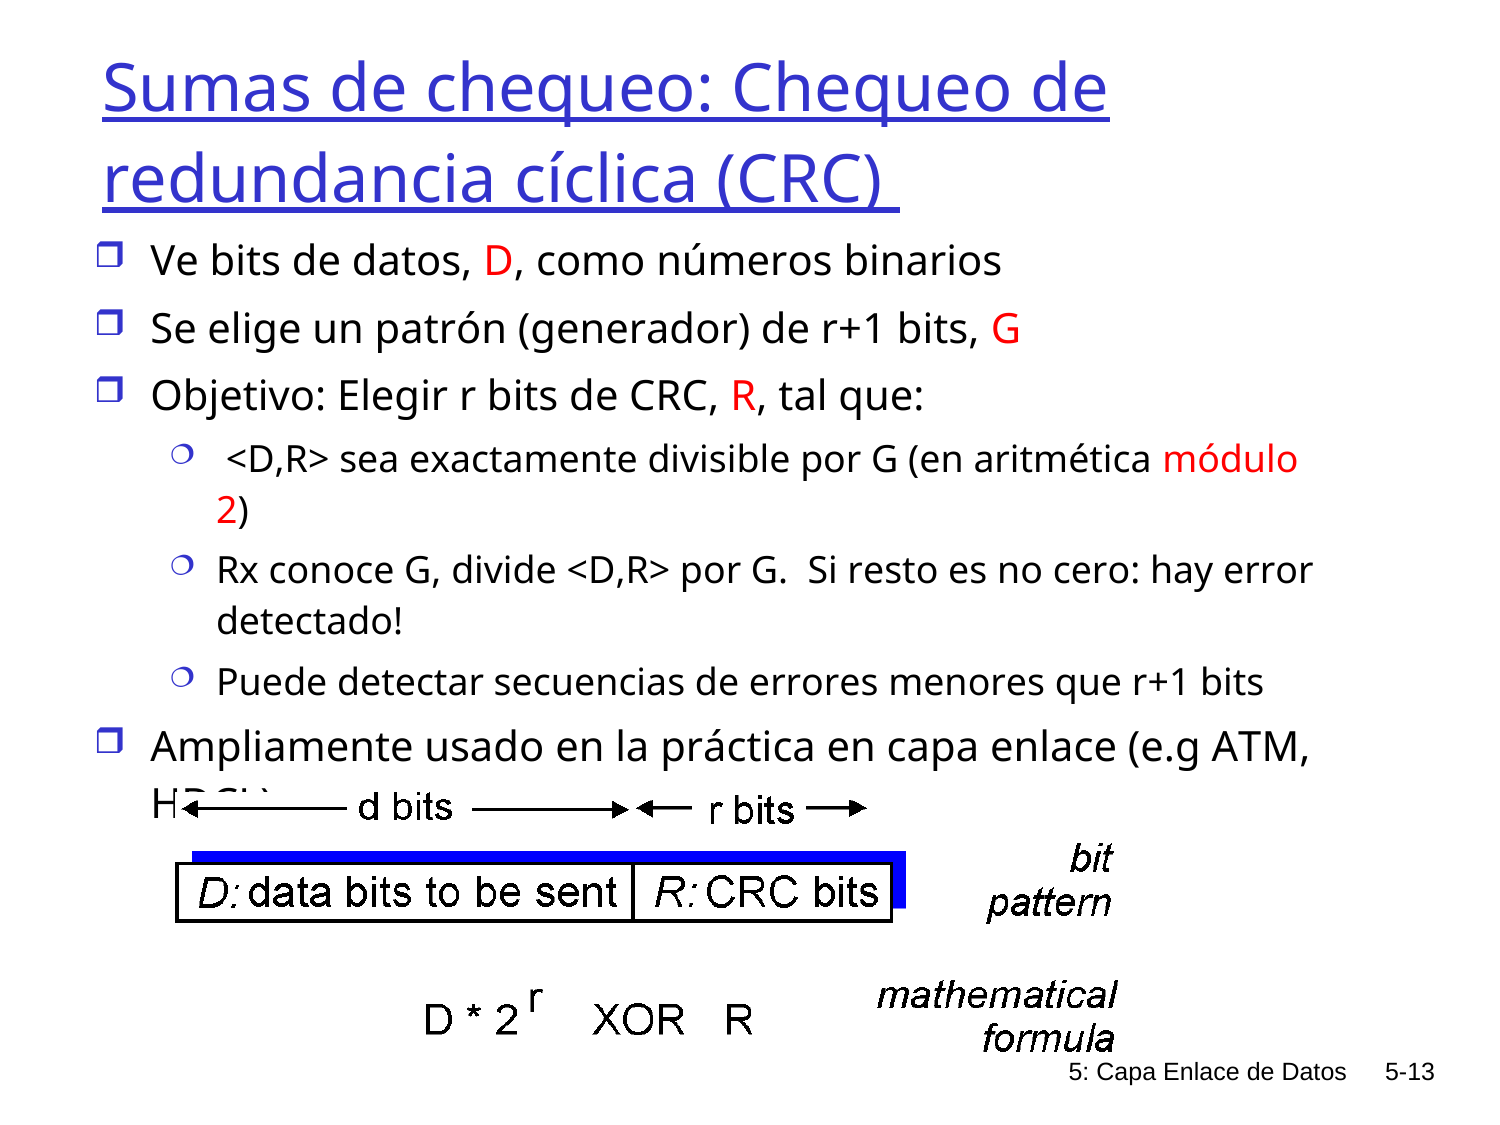

# Sumas de chequeo: Chequeo de redundancia cíclica (CRC)
Ve bits de datos, D, como números binarios
Se elige un patrón (generador) de r+1 bits, G
Objetivo: Elegir r bits de CRC, R, tal que:
 <D,R> sea exactamente divisible por G (en aritmética módulo 2)
Rx conoce G, divide <D,R> por G. Si resto es no cero: hay error detectado!
Puede detectar secuencias de errores menores que r+1 bits
Ampliamente usado en la práctica en capa enlace (e.g ATM, HDCL)
13